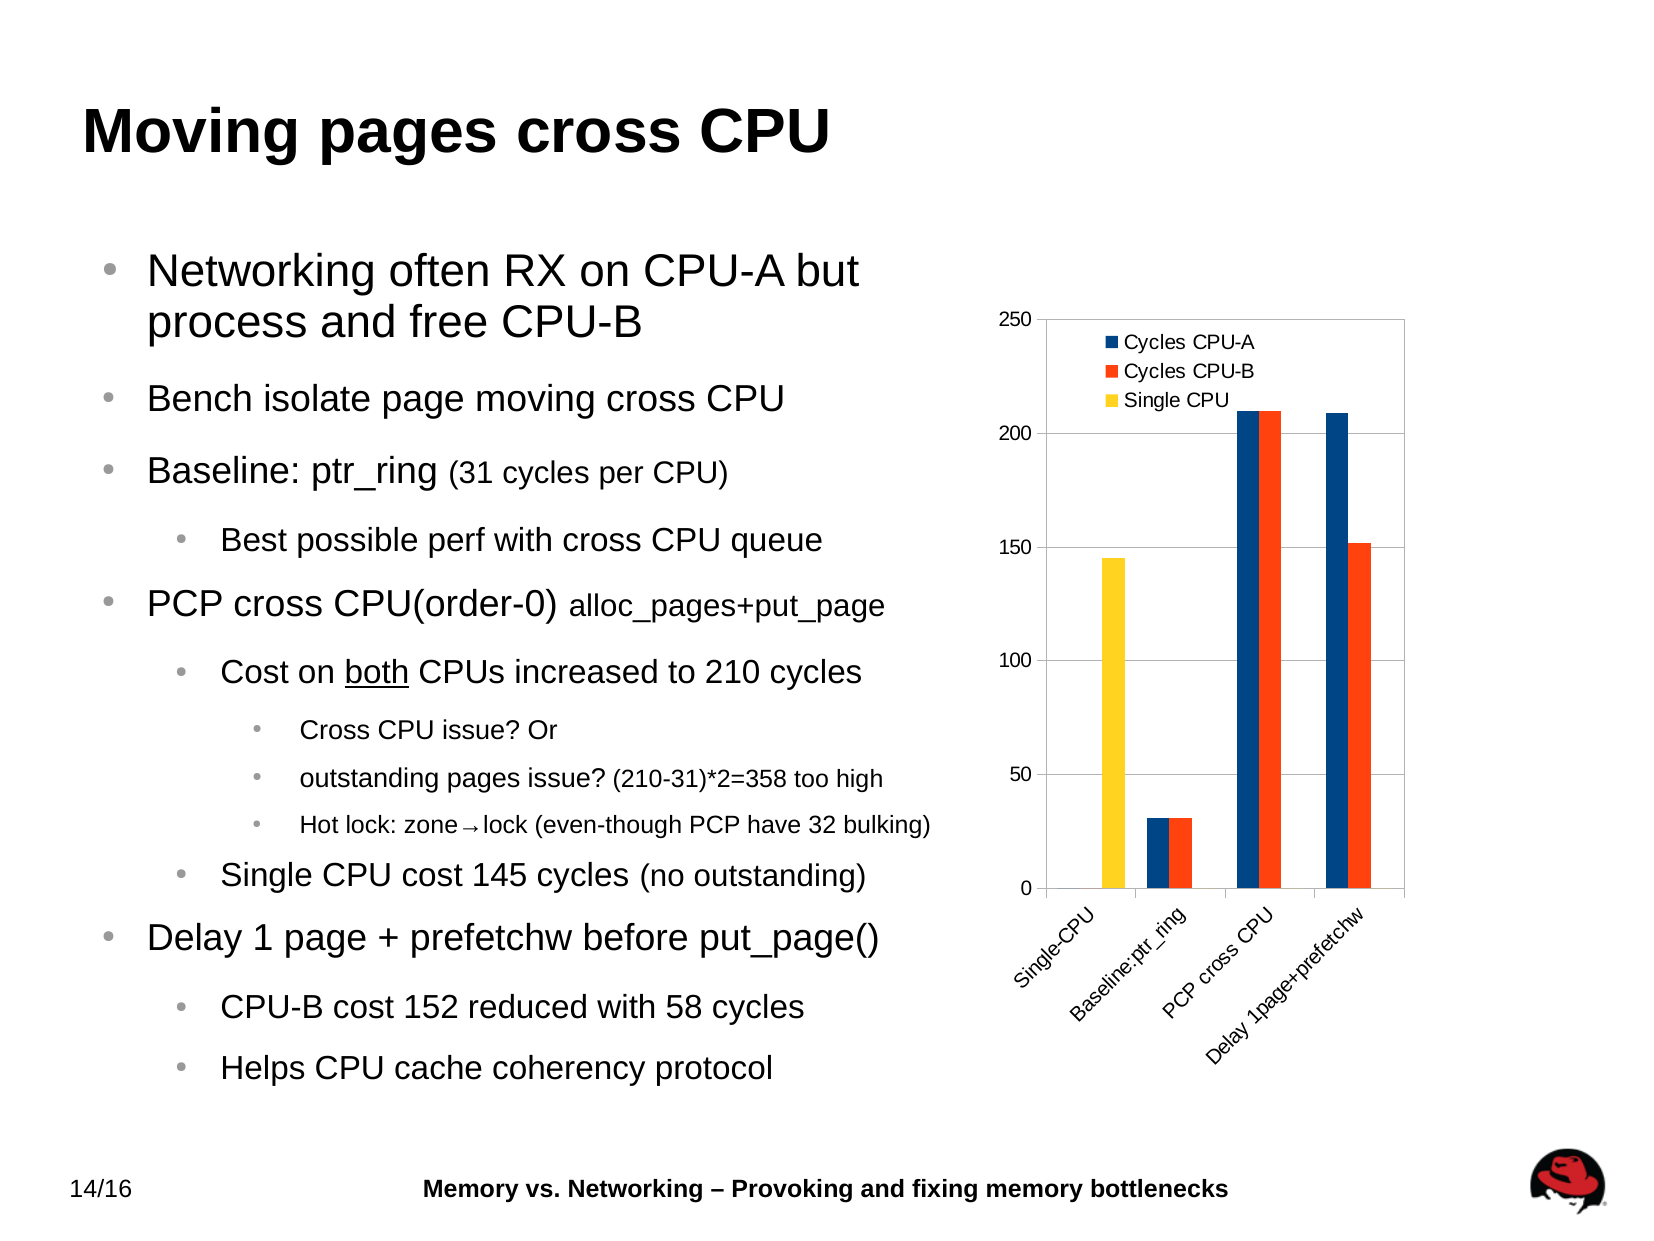

# Moving pages cross CPU
Networking often RX on CPU-A but process and free CPU-B
Bench isolate page moving cross CPU
Baseline: ptr_ring (31 cycles per CPU)
Best possible perf with cross CPU queue
PCP cross CPU(order-0) alloc_pages+put_page
Cost on both CPUs increased to 210 cycles
Cross CPU issue? Or
outstanding pages issue? (210-31)*2=358 too high
Hot lock: zone→lock (even-though PCP have 32 bulking)
Single CPU cost 145 cycles (no outstanding)
Delay 1 page + prefetchw before put_page()
CPU-B cost 152 reduced with 58 cycles
Helps CPU cache coherency protocol
### Chart
| Category | Cycles CPU-A | Cycles CPU-B | Single CPU |
|---|---|---|---|
| Single-CPU | 0.0 | 0.0 | 145.0 |
| Baseline:ptr_ring | 31.0 | 31.0 | 0.0 |
| PCP cross CPU | 210.0 | 210.0 | 0.0 |
| Delay 1page+prefetchw | 209.0 | 152.0 | 0.0 |